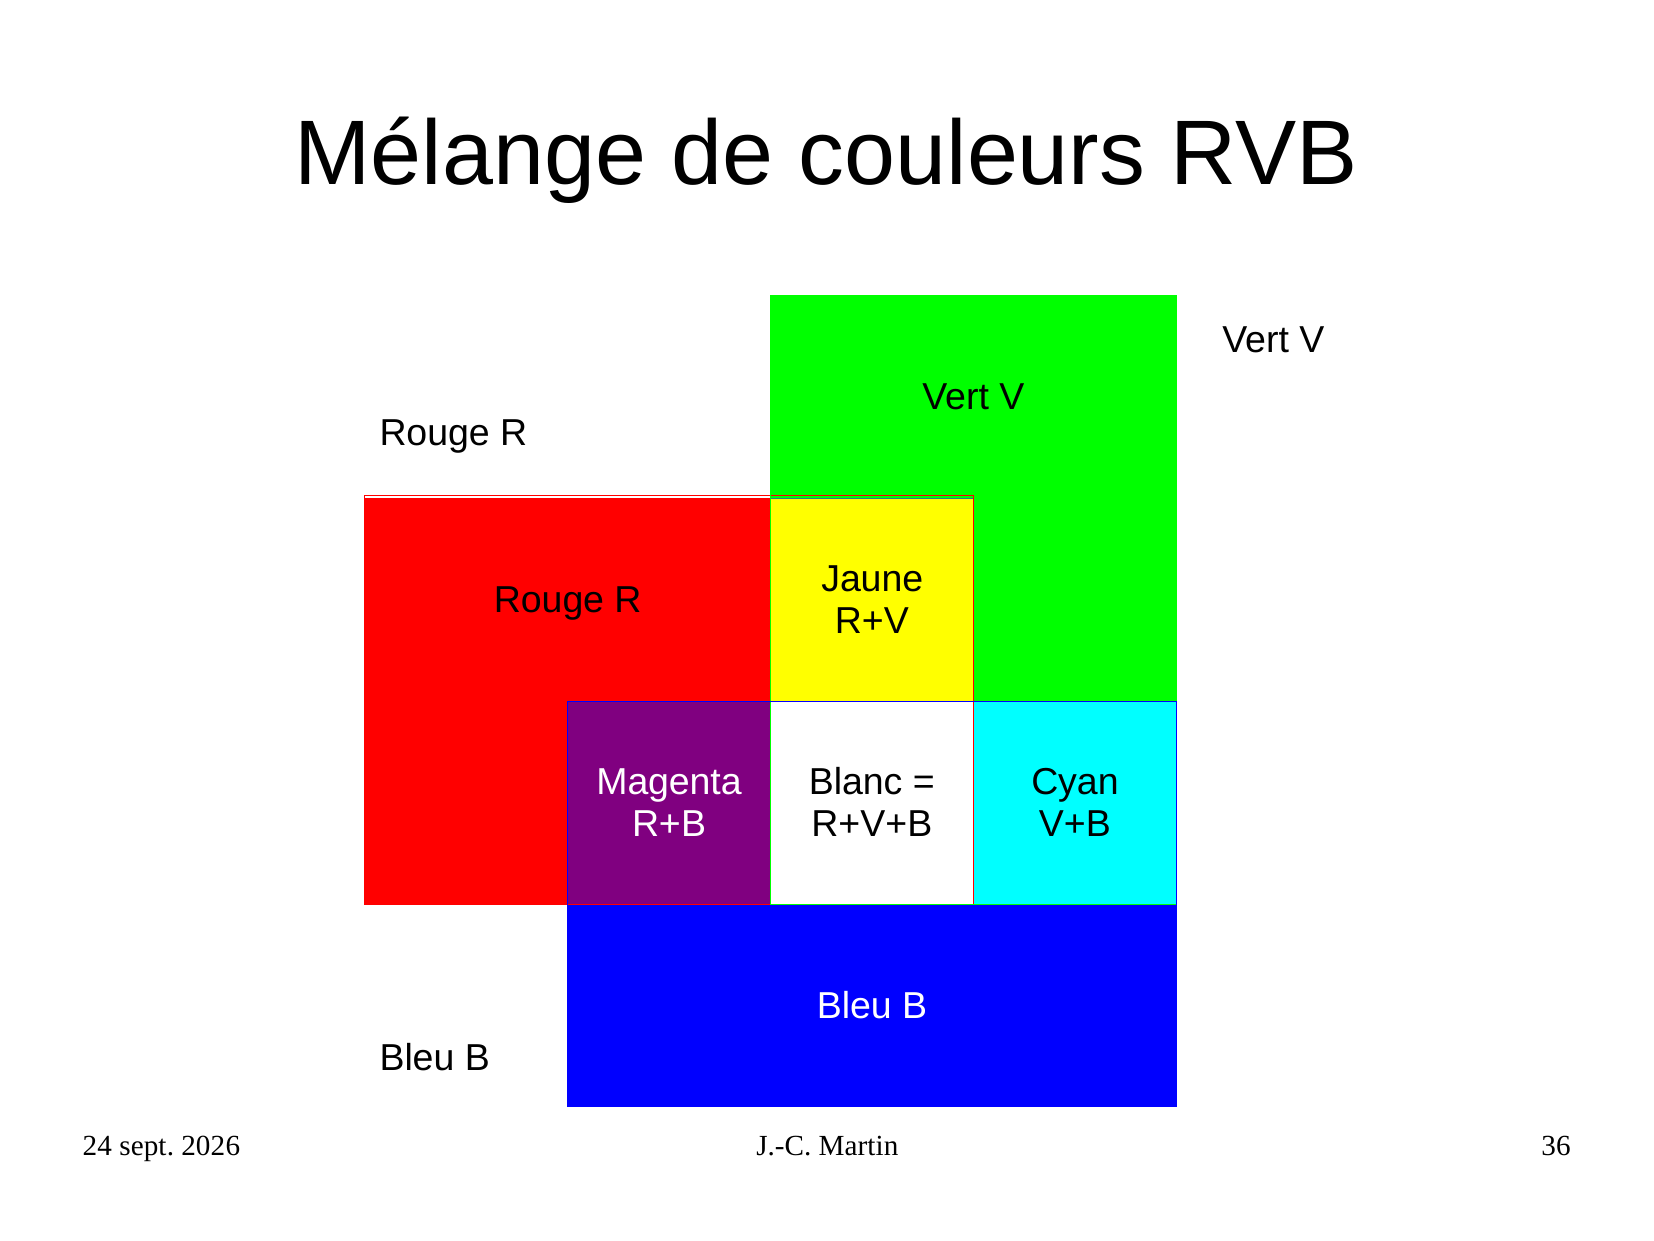

# Mélange de couleurs RVB
Vert V
Vert V
Rouge R
Rouge R
Jaune
R+V
Magenta
R+B
Blanc =
R+V+B
Cyan
V+B
Bleu B
Bleu B
J.-C. Martin
36